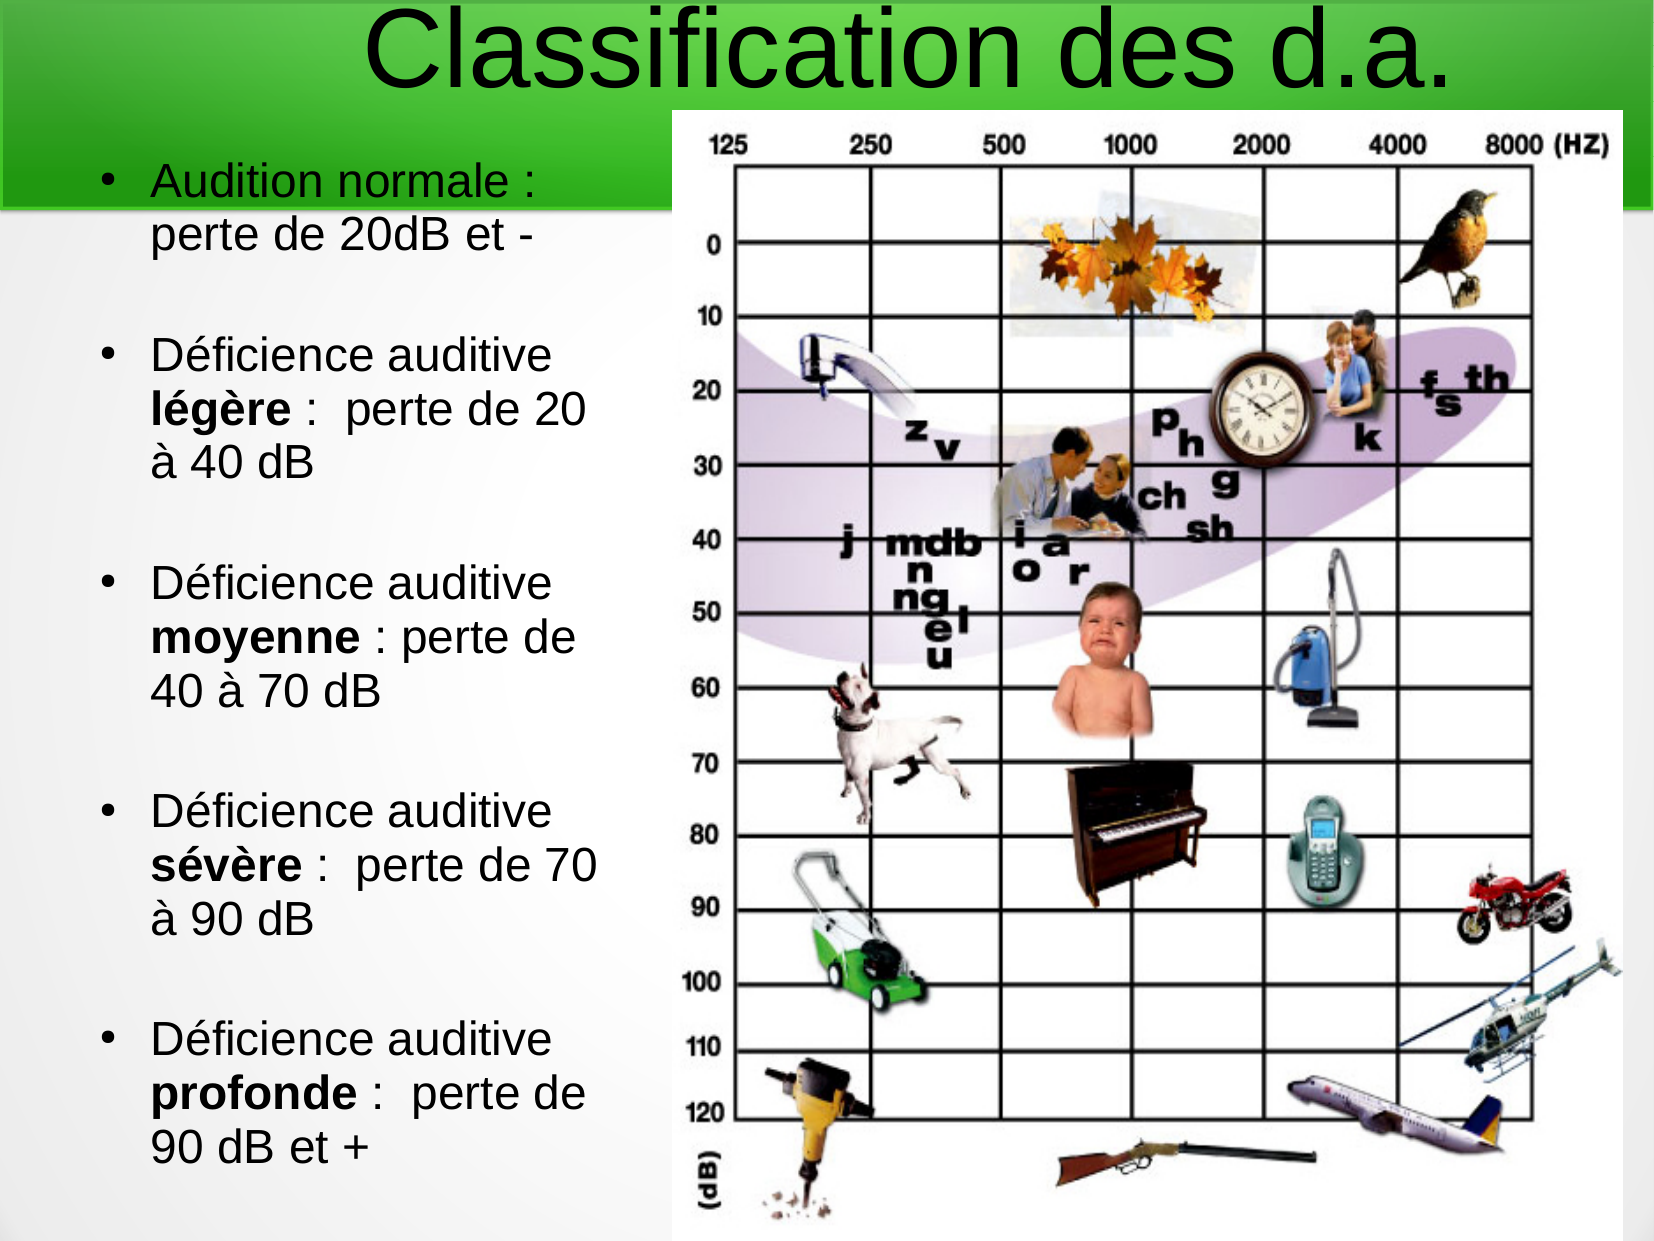

# Classification des d.a.
Audition normale : perte de 20dB et -
Déficience auditive légère : perte de 20 à 40 dB
Déficience auditive moyenne : perte de 40 à 70 dB
Déficience auditive sévère : perte de 70 à 90 dB
Déficience auditive profonde : perte de 90 dB et +